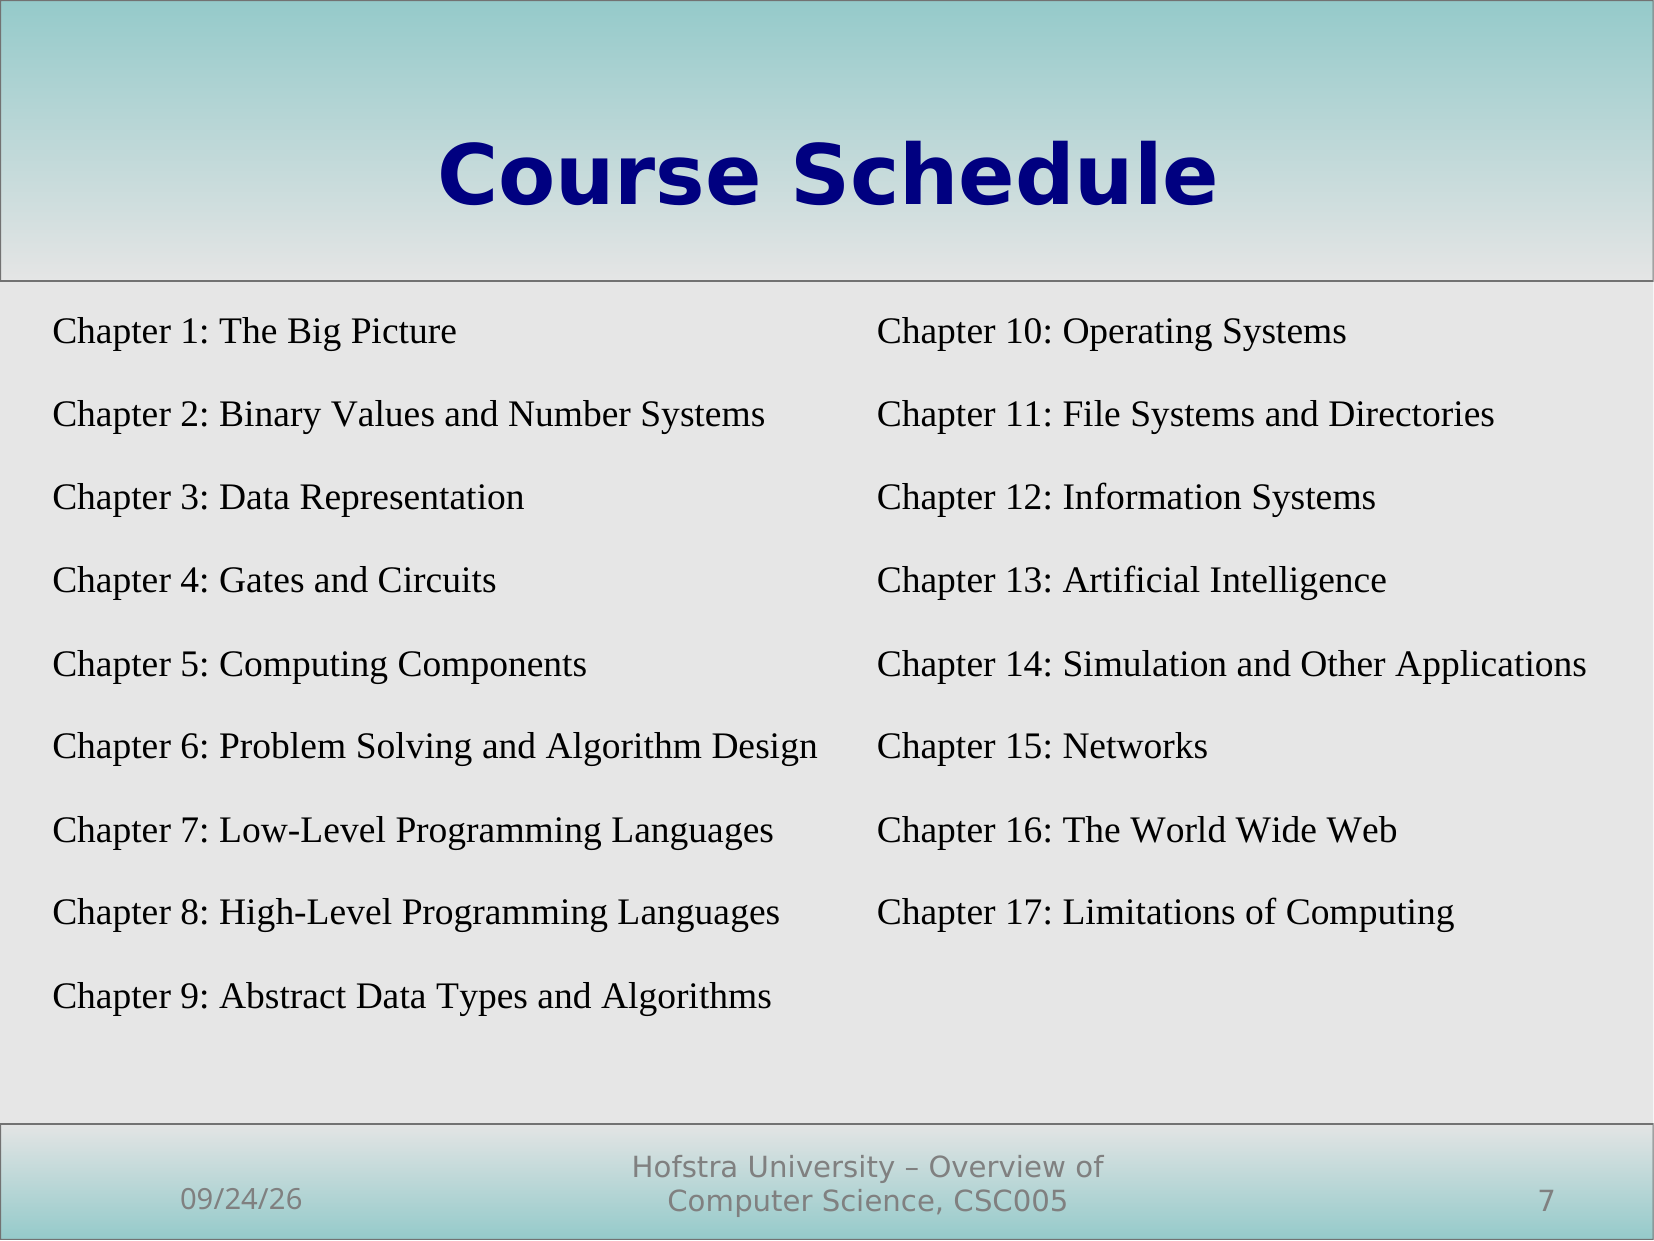

# Course Schedule
Chapter 1: The Big Picture
Chapter 2: Binary Values and Number Systems
Chapter 3: Data Representation
Chapter 4: Gates and Circuits
Chapter 5: Computing Components
Chapter 6: Problem Solving and Algorithm Design
Chapter 7: Low-Level Programming Languages
Chapter 8: High-Level Programming Languages
Chapter 9: Abstract Data Types and Algorithms
Chapter 10: Operating Systems
Chapter 11: File Systems and Directories
Chapter 12: Information Systems
Chapter 13: Artificial Intelligence
Chapter 14: Simulation and Other Applications
Chapter 15: Networks
Chapter 16: The World Wide Web
Chapter 17: Limitations of Computing
7